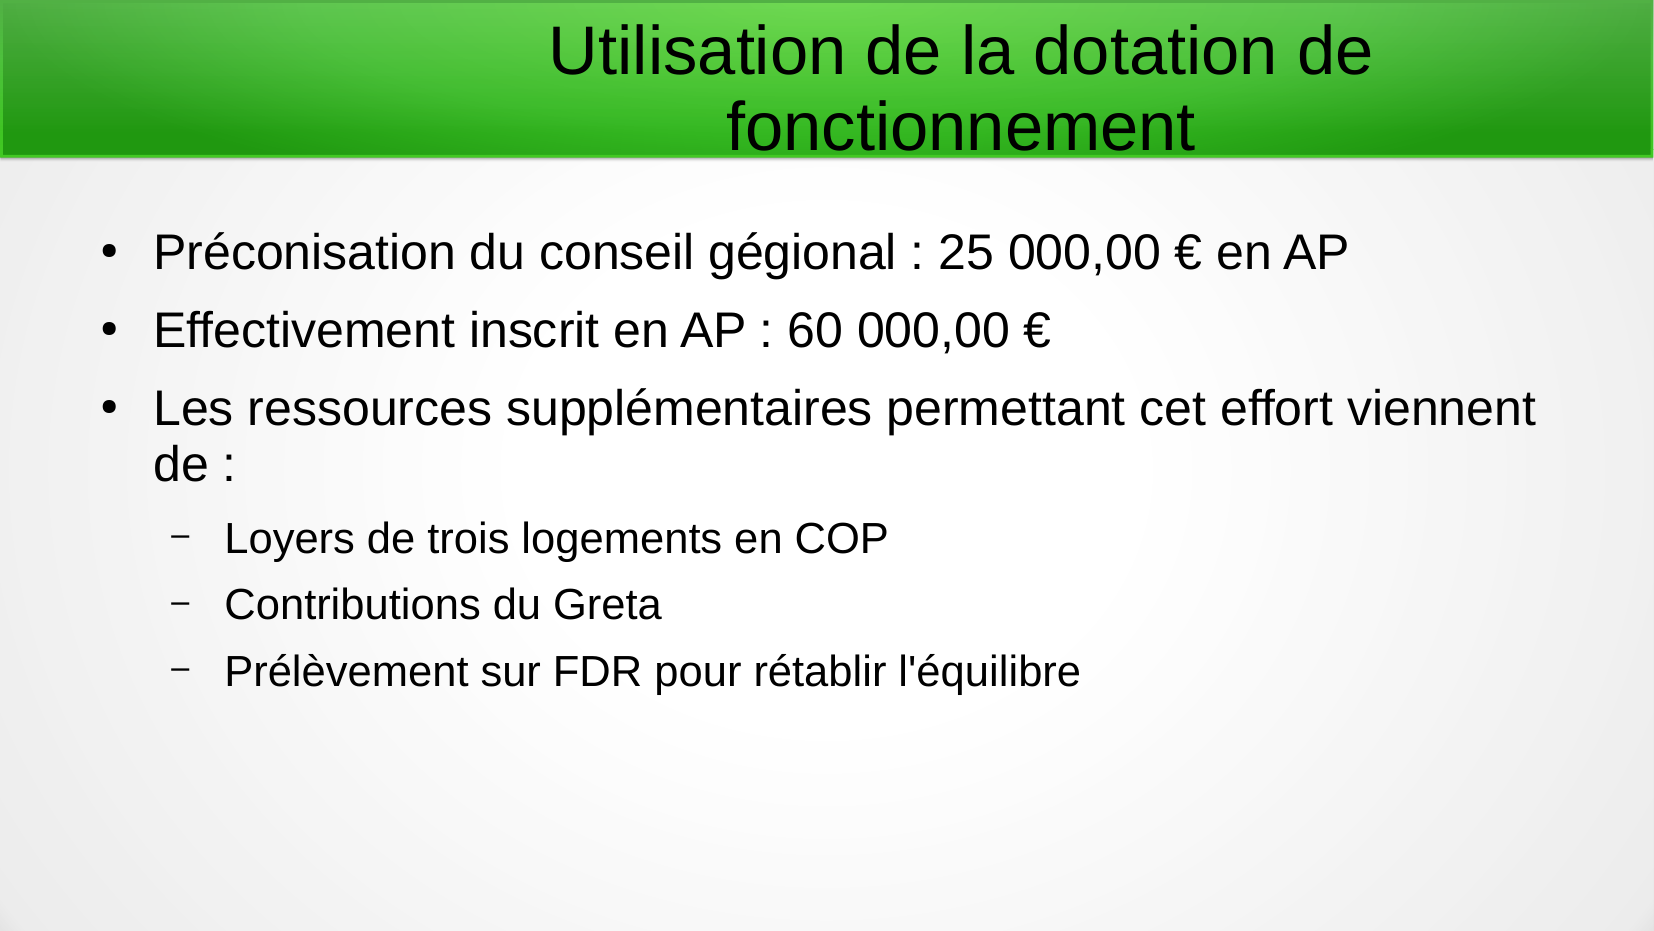

# Utilisation de la dotation de fonctionnement
Préconisation du conseil gégional : 25 000,00 € en AP
Effectivement inscrit en AP : 60 000,00 €
Les ressources supplémentaires permettant cet effort viennent de :
Loyers de trois logements en COP
Contributions du Greta
Prélèvement sur FDR pour rétablir l'équilibre